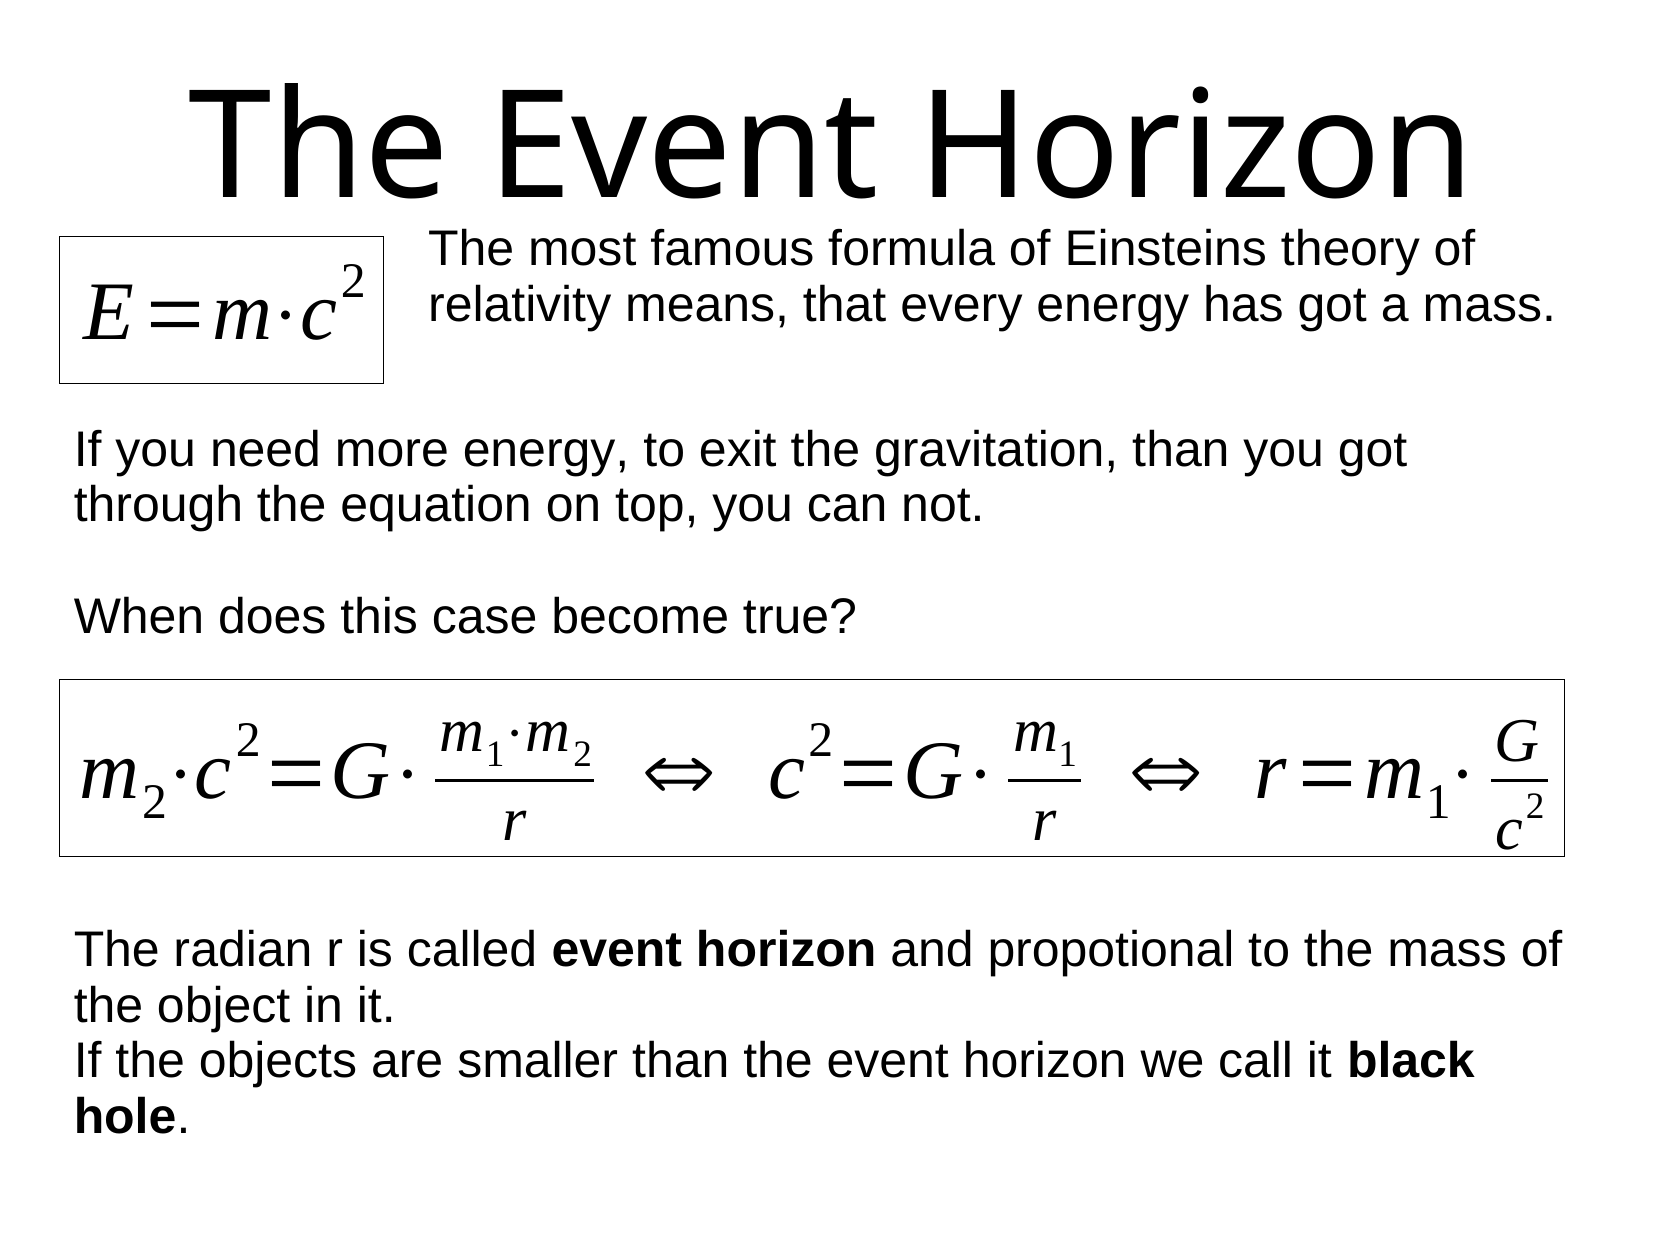

The Event Horizon
The most famous formula of Einsteins theory of relativity means, that every energy has got a mass.
If you need more energy, to exit the gravitation, than you got through the equation on top, you can not.
When does this case become true?
The radian r is called event horizon and propotional to the mass of the object in it.
If the objects are smaller than the event horizon we call it black hole.